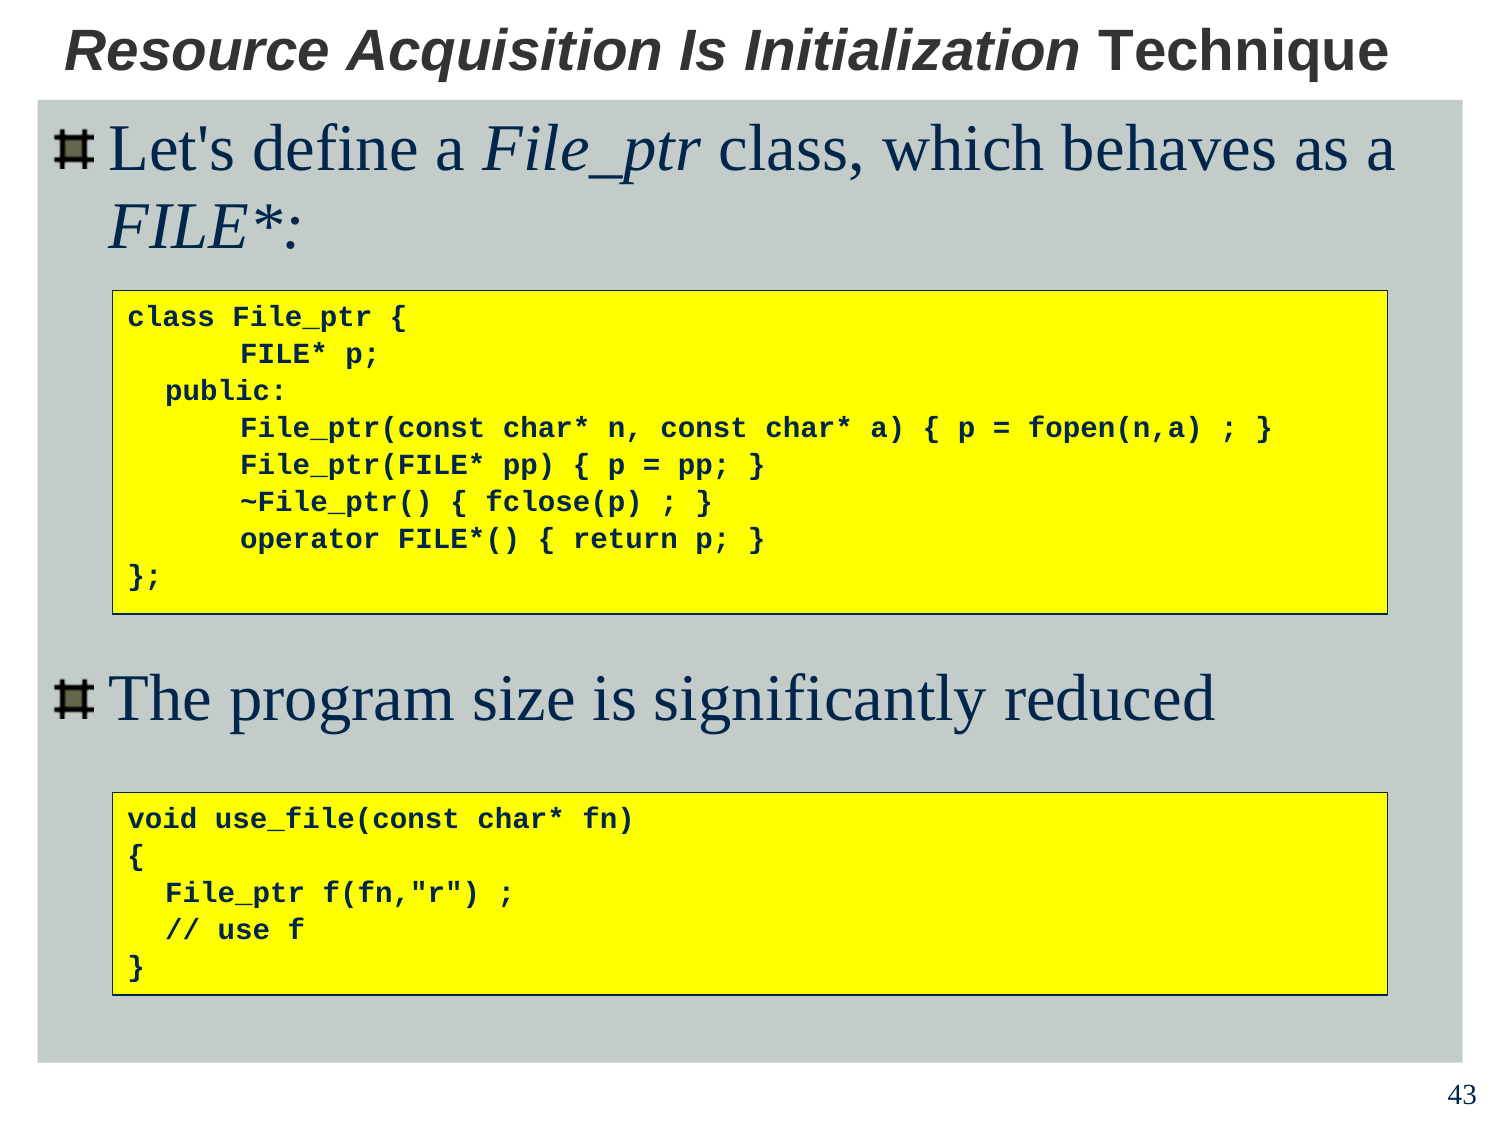

# Resource Acquisition Is Initialization Technique
Let's define a File_ptr class, which behaves as a FILE*:
The program size is significantly reduced
class File_ptr {
		FILE* p;
	public:
		File_ptr(const char* n, const char* a) { p = fopen(n,a) ; }
		File_ptr(FILE* pp) { p = pp; }
		~File_ptr() { fclose(p) ; }
		operator FILE*() { return p; }
};
void use_file(const char* fn)
{
	File_ptr f(fn,"r") ;
	// use f
}